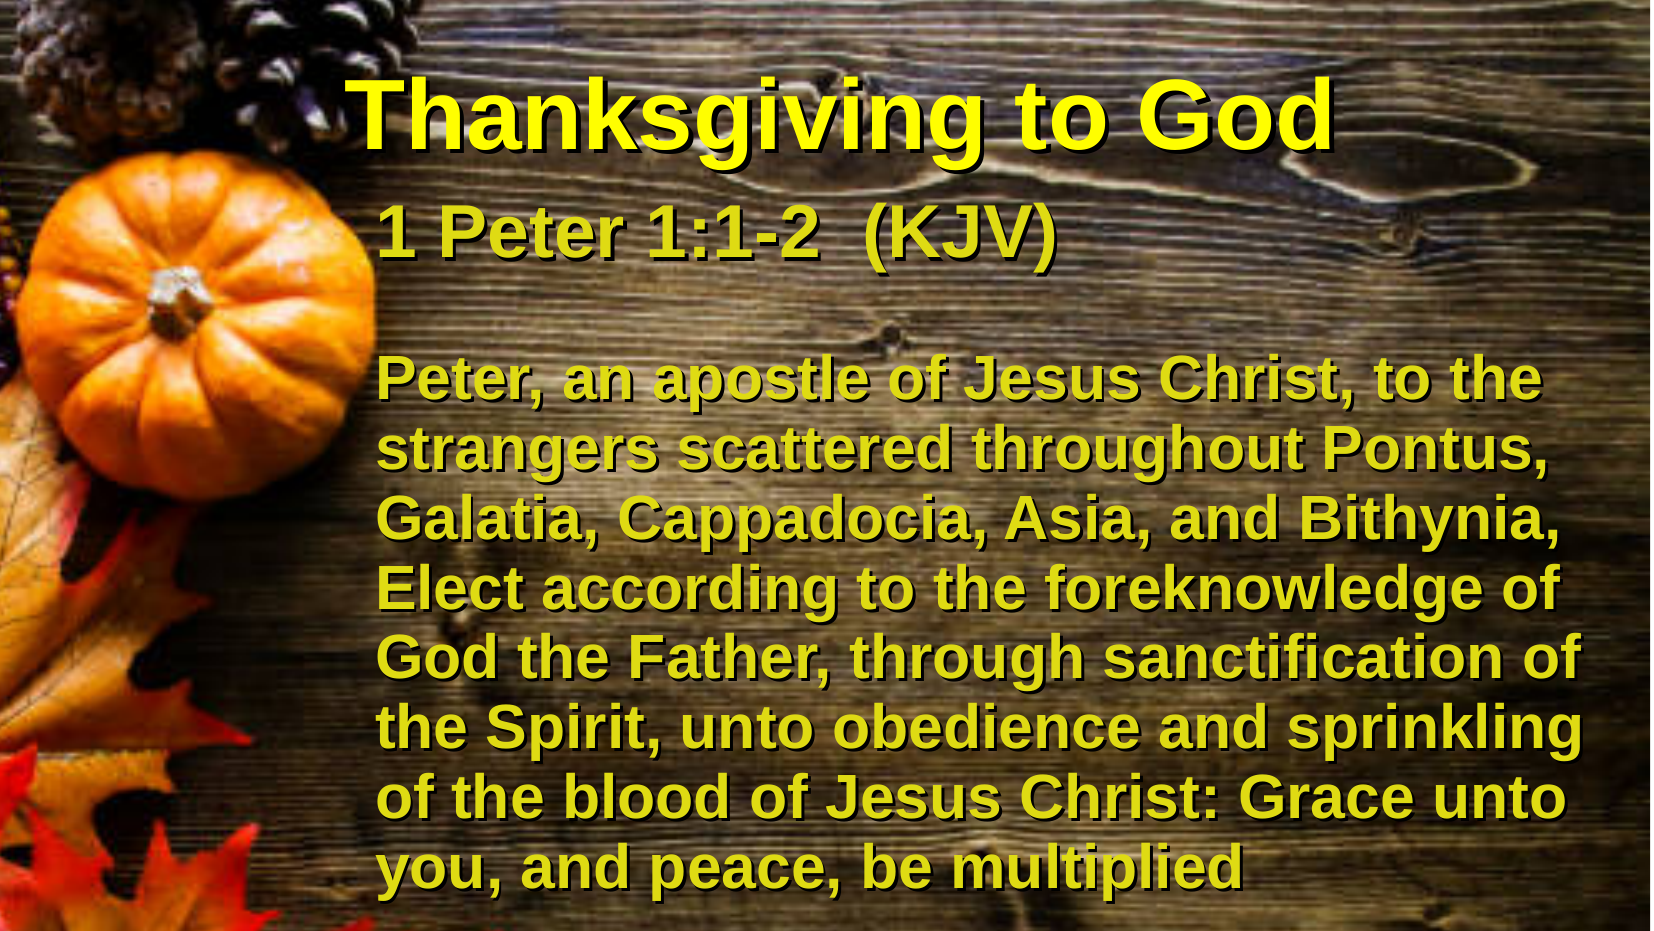

# Thanksgiving to God
1 Peter 1:1-2 (KJV)
Peter, an apostle of Jesus Christ, to the strangers scattered throughout Pontus, Galatia, Cappadocia, Asia, and Bithynia,
Elect according to the foreknowledge of God the Father, through sanctification of the Spirit, unto obedience and sprinkling of the blood of Jesus Christ: Grace unto you, and peace, be multiplied